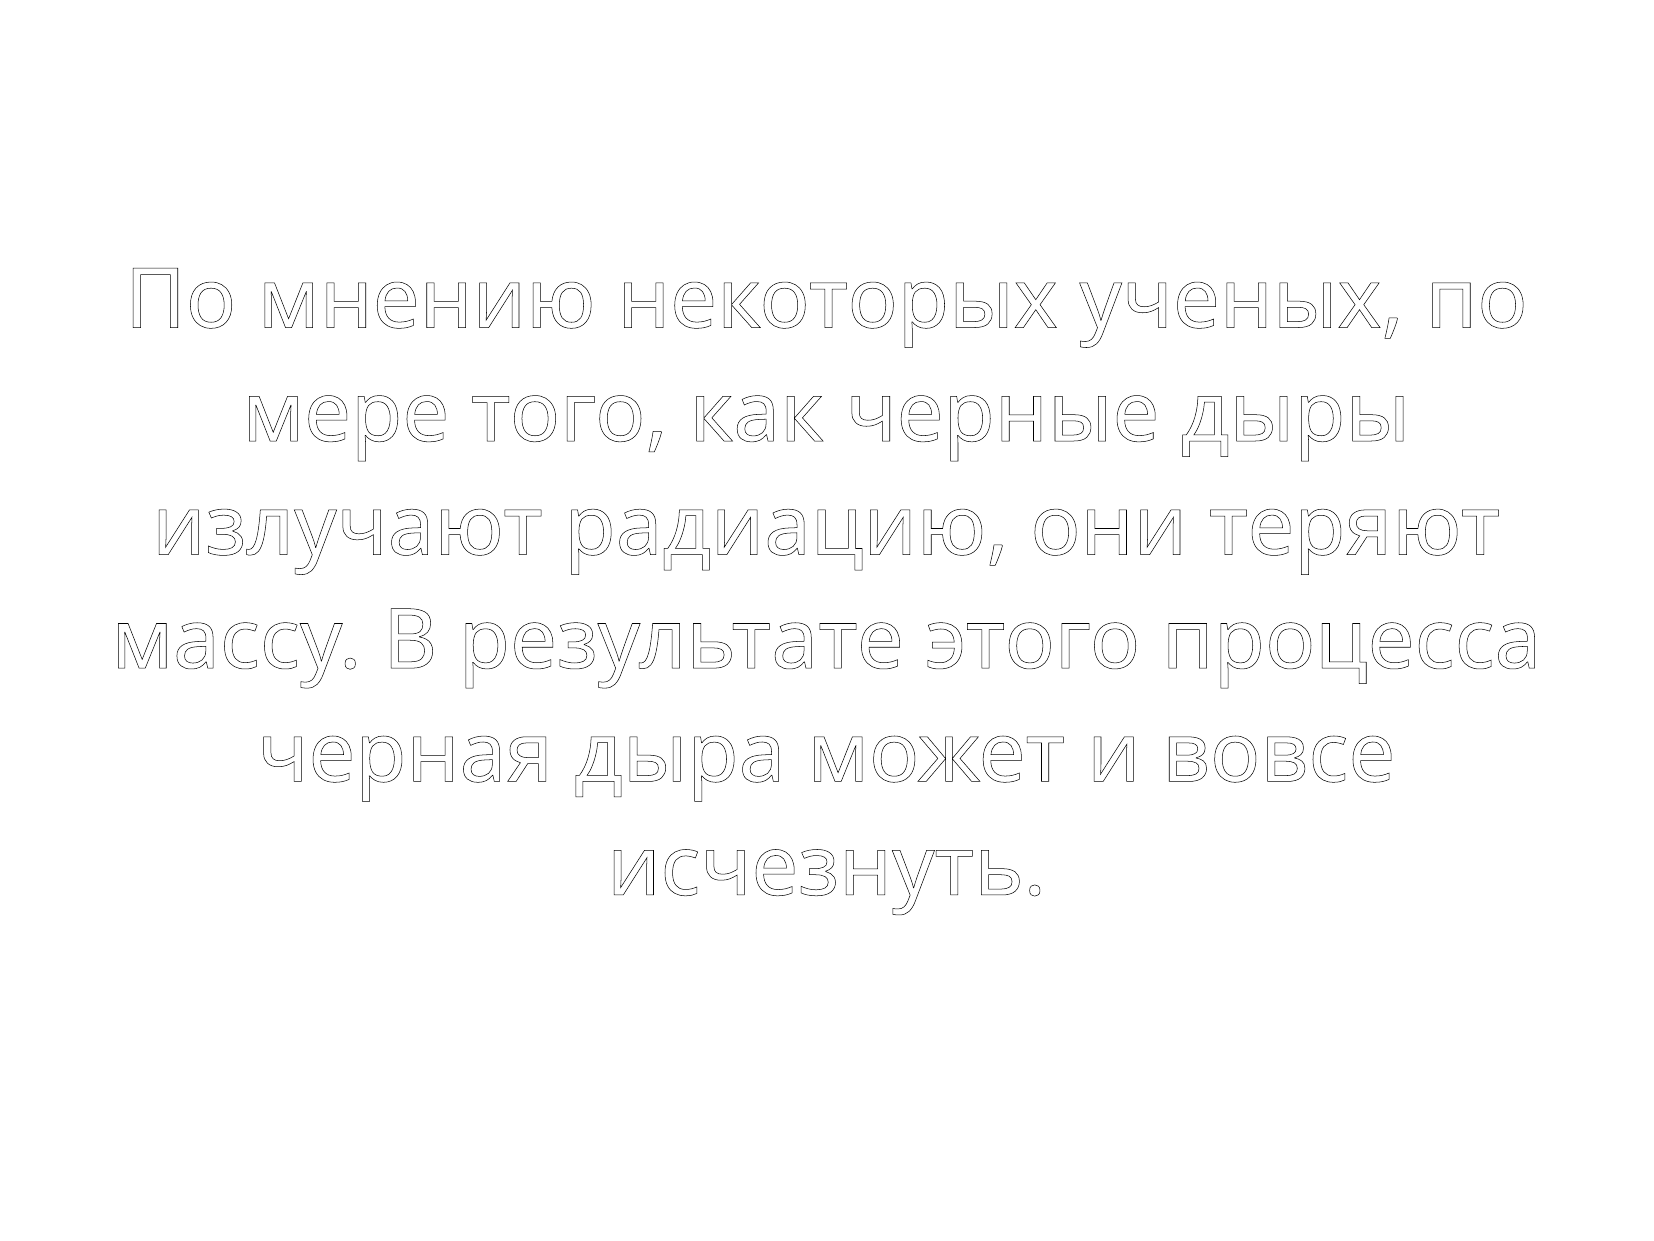

# По мнению некоторых ученых, по мере того, как черные дыры излучают радиацию, они теряют массу. В результате этого процесса черная дыра может и вовсе исчезнуть.